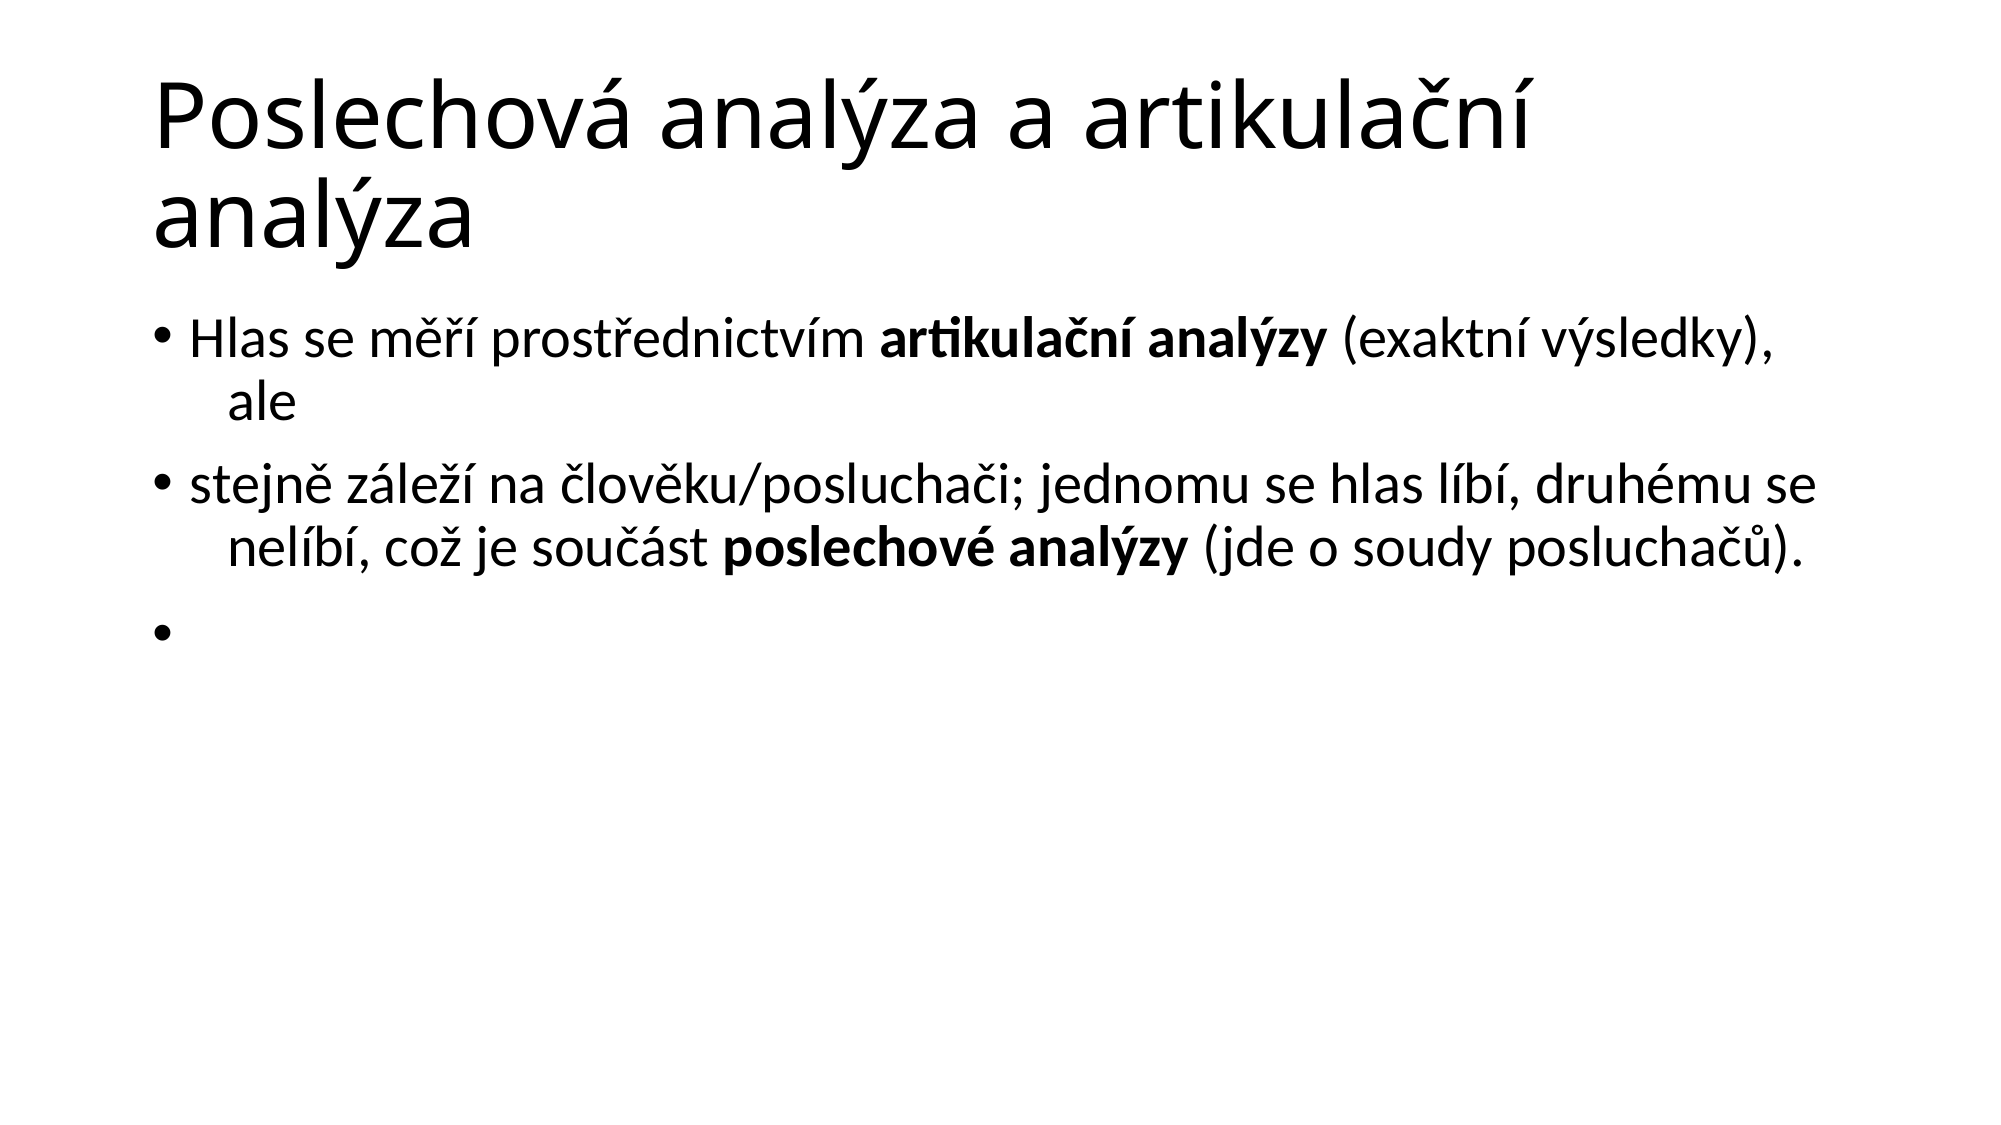

# Poslechová analýza a artikulační analýza
Hlas se měří prostřednictvím artikulační analýzy (exaktní výsledky), ale
stejně záleží na člověku/posluchači; jednomu se hlas líbí, druhému se nelíbí, což je součást poslechové analýzy (jde o soudy posluchačů).